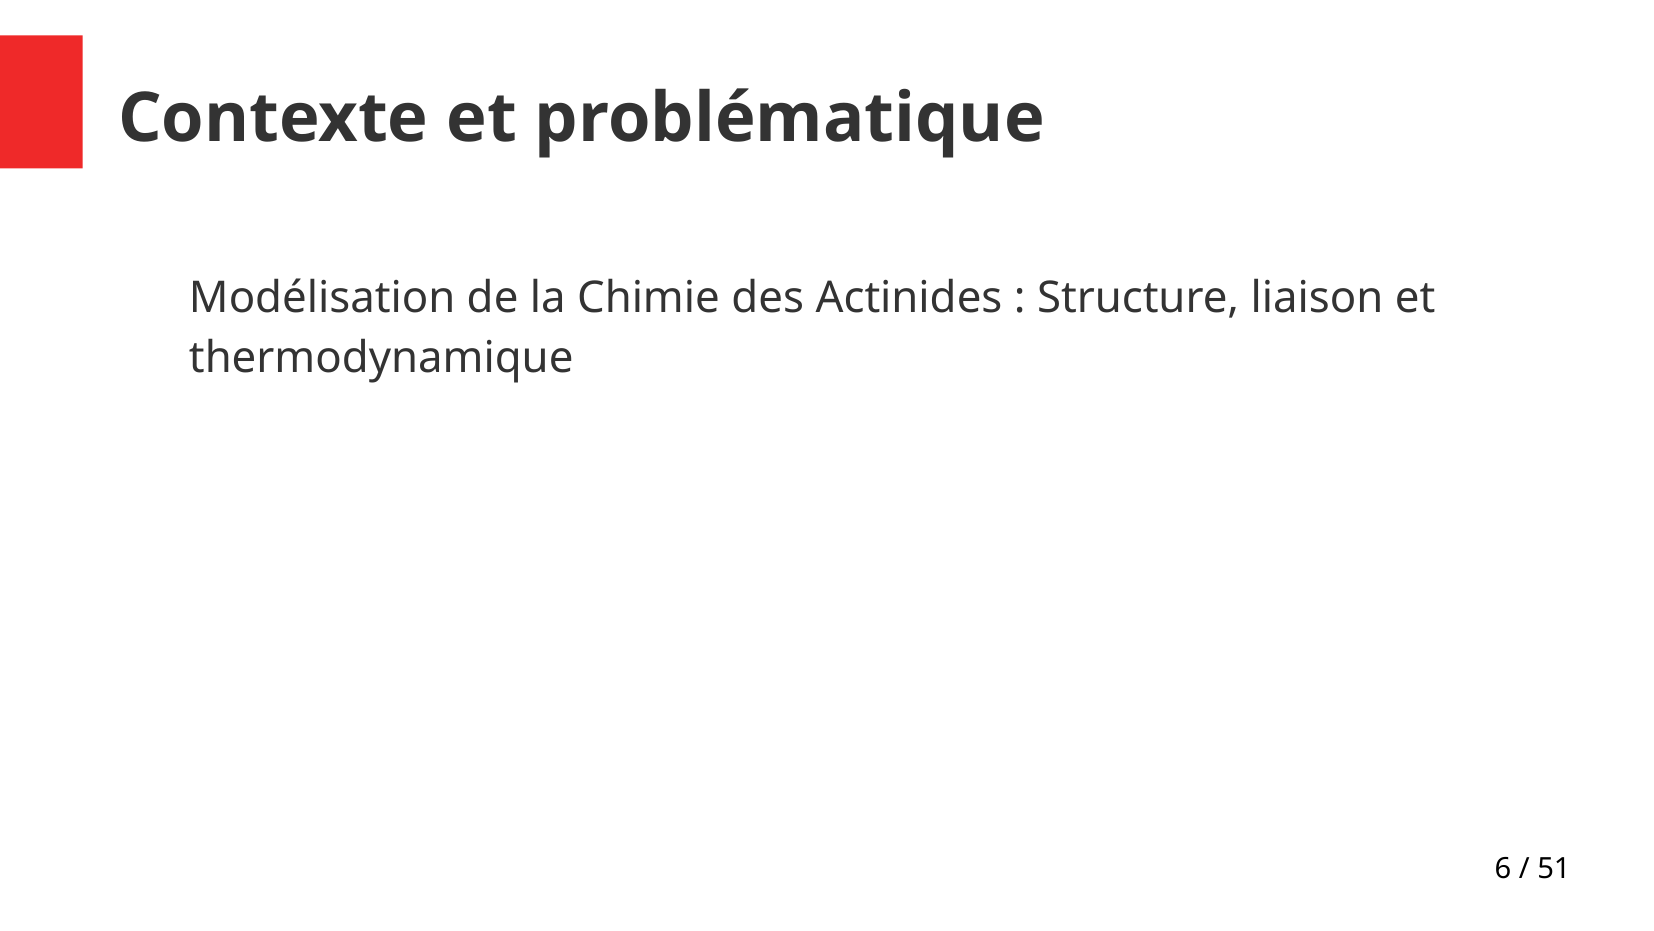

# Contexte et problématique
Modélisation de la Chimie des Actinides : Structure, liaison et thermodynamique
6